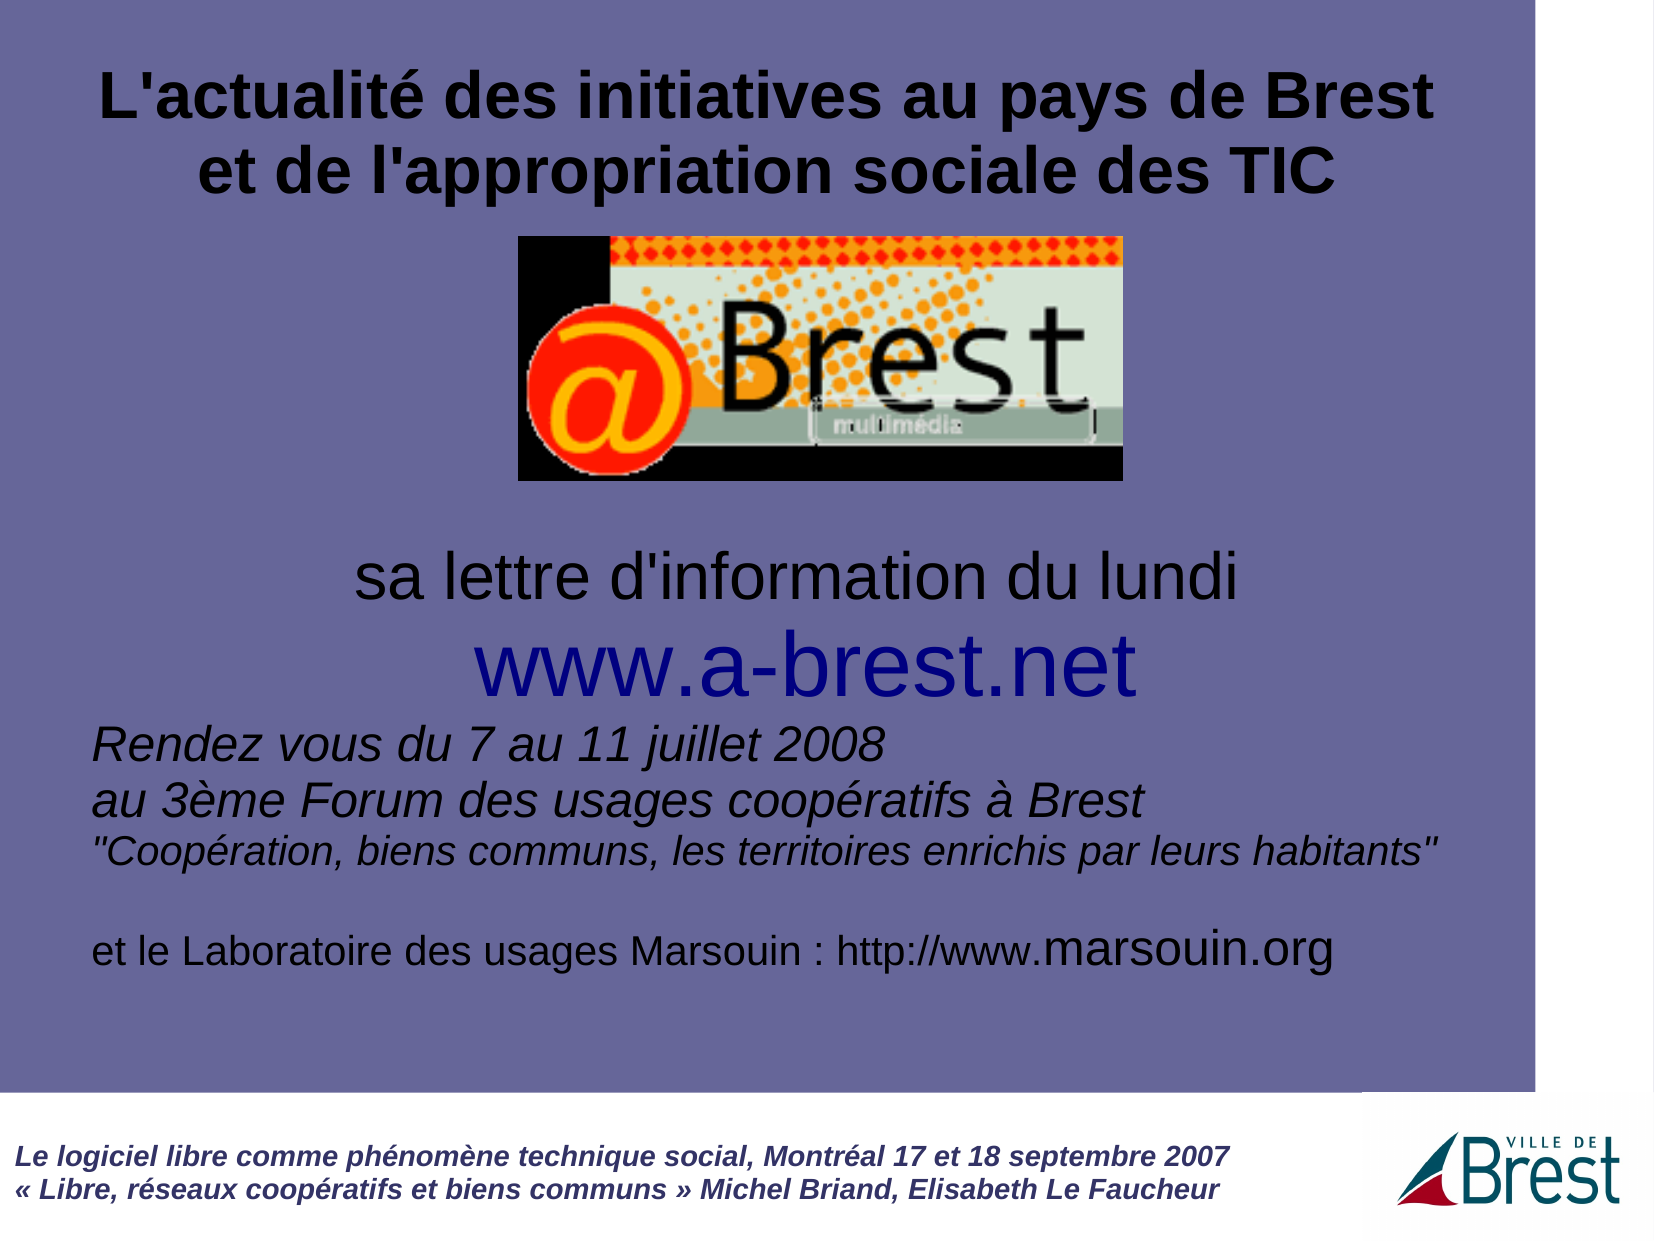

# L'actualité des initiatives au pays de Brest et de l'appropriation sociale des TIC
sa lettre d'information du lundi
www.a-brest.net
Rendez vous du 7 au 11 juillet 2008
au 3ème Forum des usages coopératifs à Brest
"Coopération, biens communs, les territoires enrichis par leurs habitants"
et le Laboratoire des usages Marsouin : http://www.marsouin.org